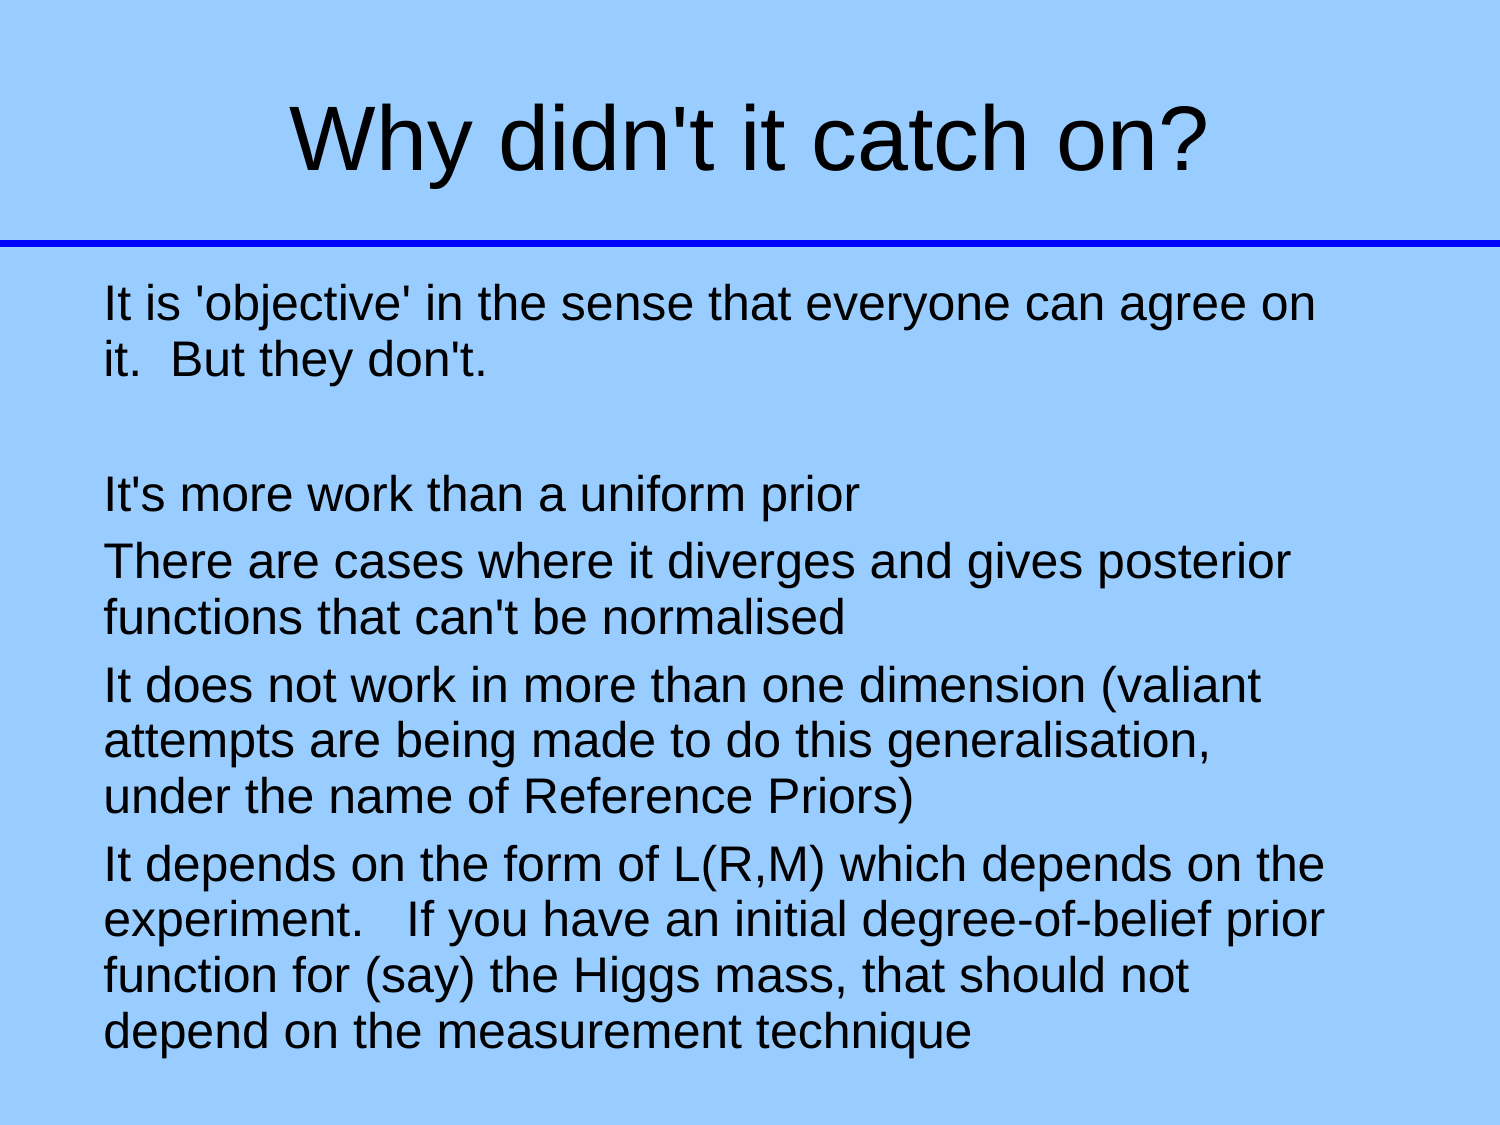

# Why didn't it catch on?
It is 'objective' in the sense that everyone can agree on it. But they don't.
It's more work than a uniform prior
There are cases where it diverges and gives posterior functions that can't be normalised
It does not work in more than one dimension (valiant attempts are being made to do this generalisation, under the name of Reference Priors)
It depends on the form of L(R,M) which depends on the experiment. If you have an initial degree-of-belief prior function for (say) the Higgs mass, that should not depend on the measurement technique